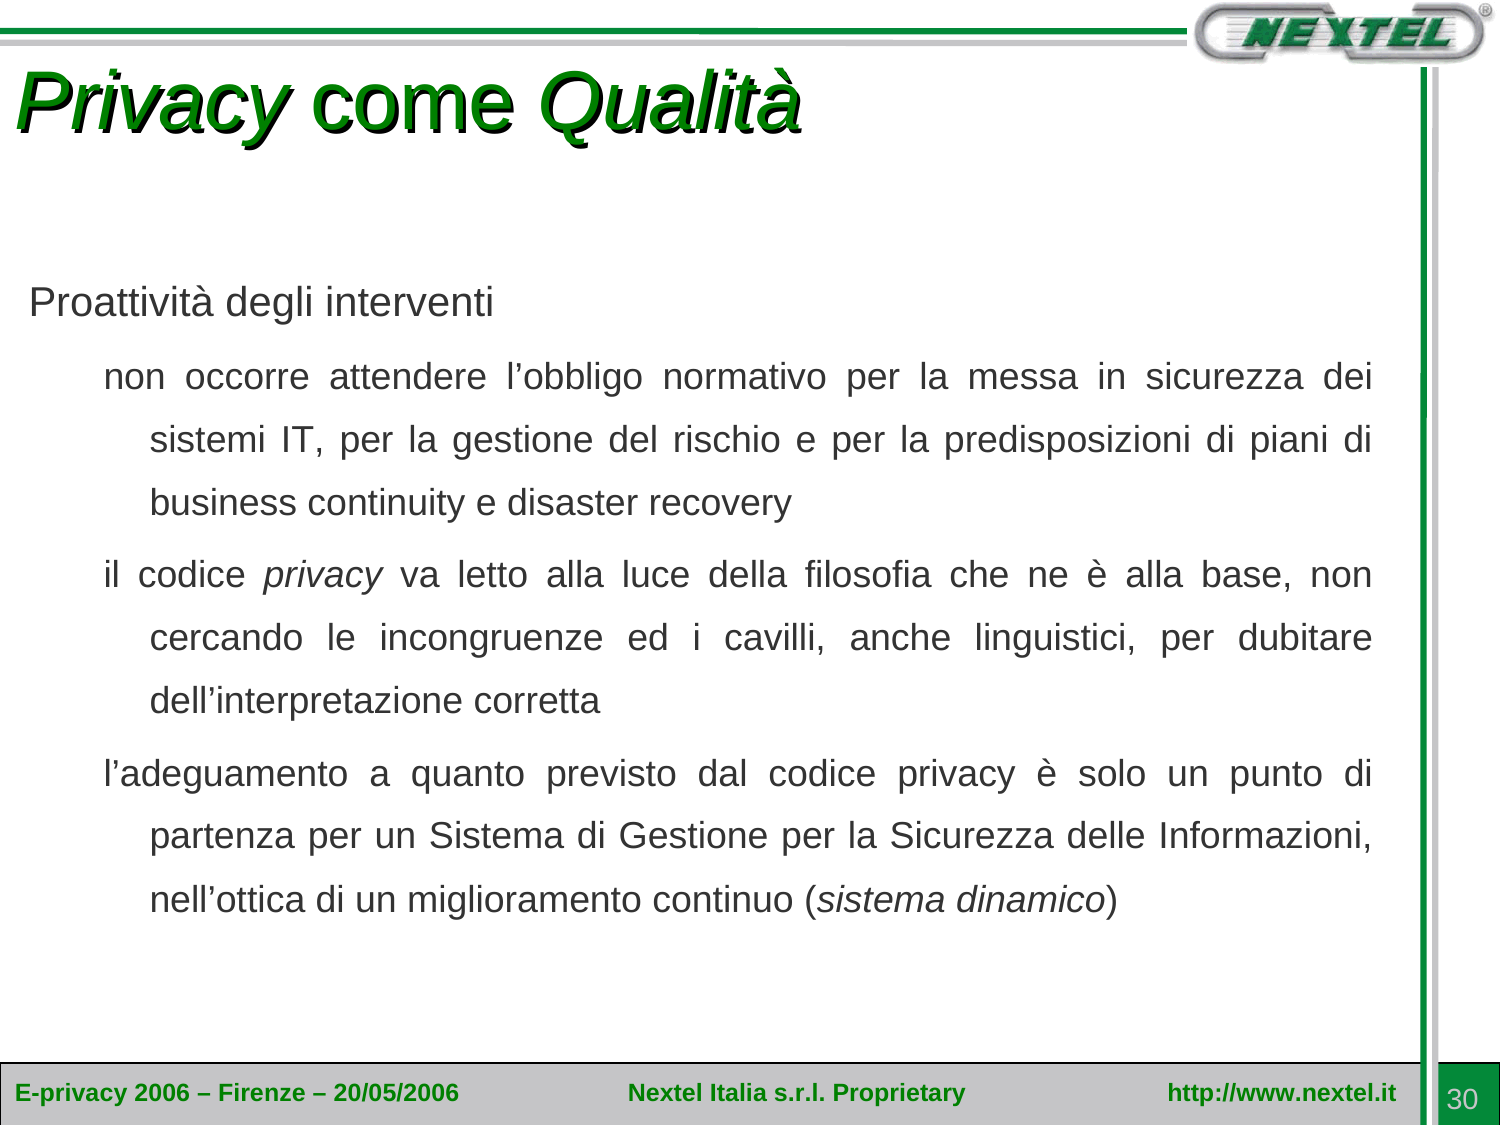

Privacy come Qualità
# Proattività degli interventi
non occorre attendere l’obbligo normativo per la messa in sicurezza dei sistemi IT, per la gestione del rischio e per la predisposizioni di piani di business continuity e disaster recovery
il codice privacy va letto alla luce della filosofia che ne è alla base, non cercando le incongruenze ed i cavilli, anche linguistici, per dubitare dell’interpretazione corretta
l’adeguamento a quanto previsto dal codice privacy è solo un punto di partenza per un Sistema di Gestione per la Sicurezza delle Informazioni, nell’ottica di un miglioramento continuo (sistema dinamico)
30